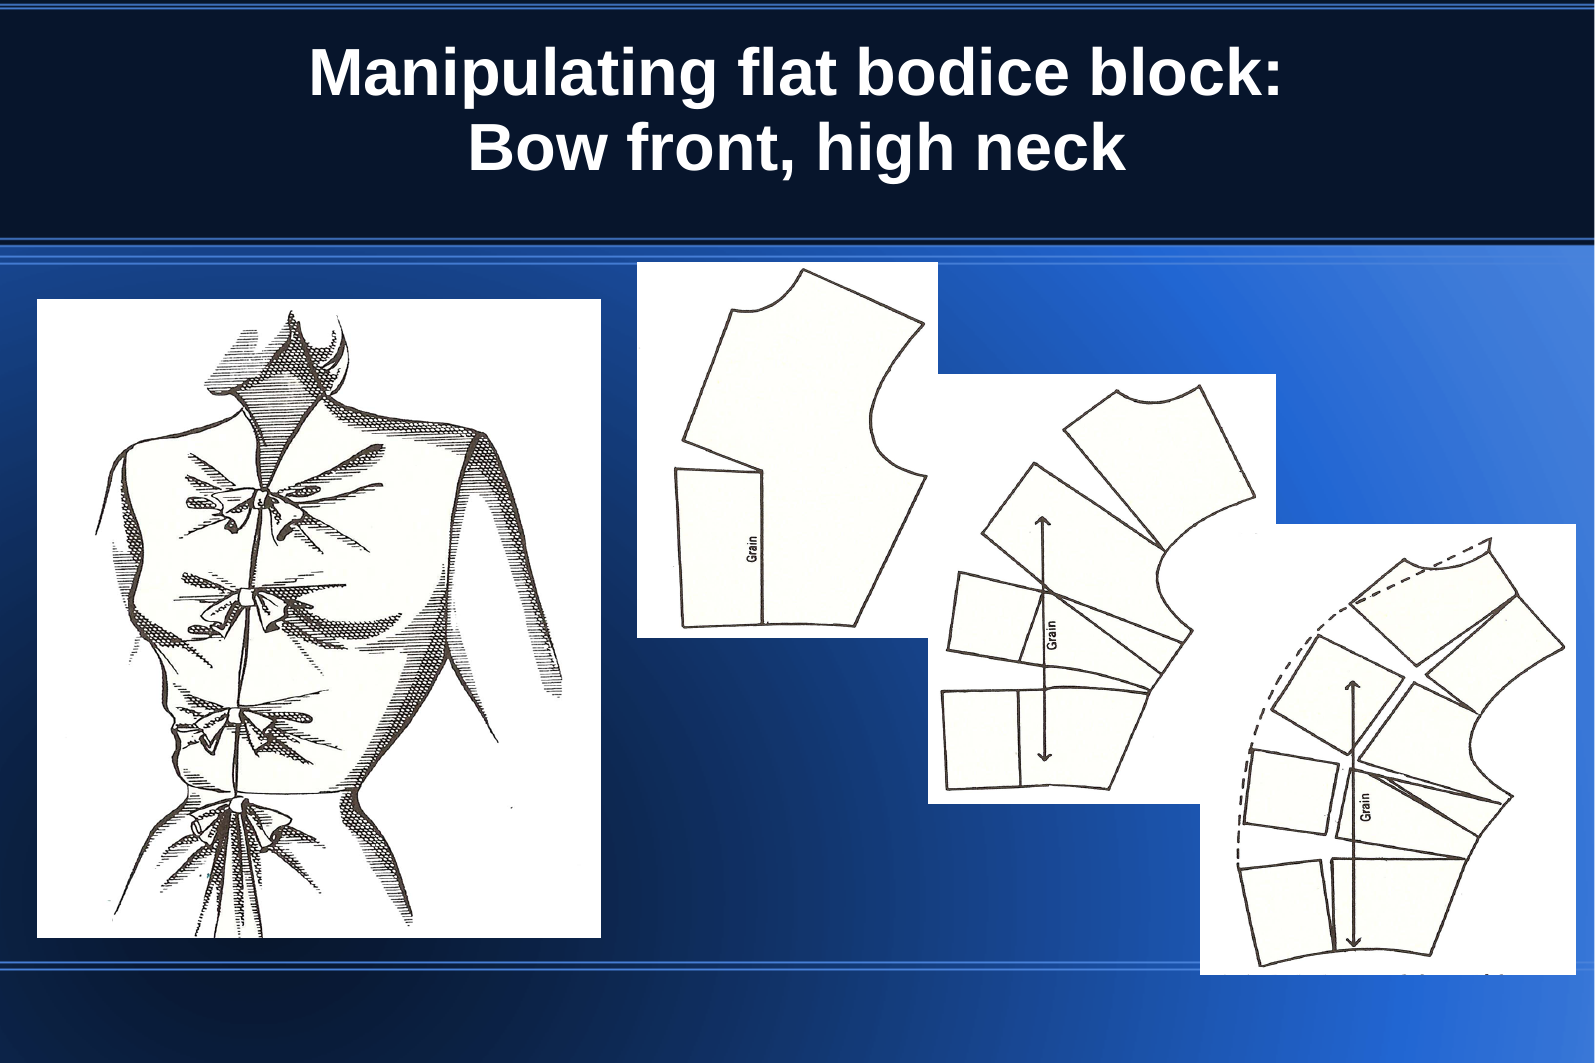

# Manipulating flat bodice block: Bow front, high neck